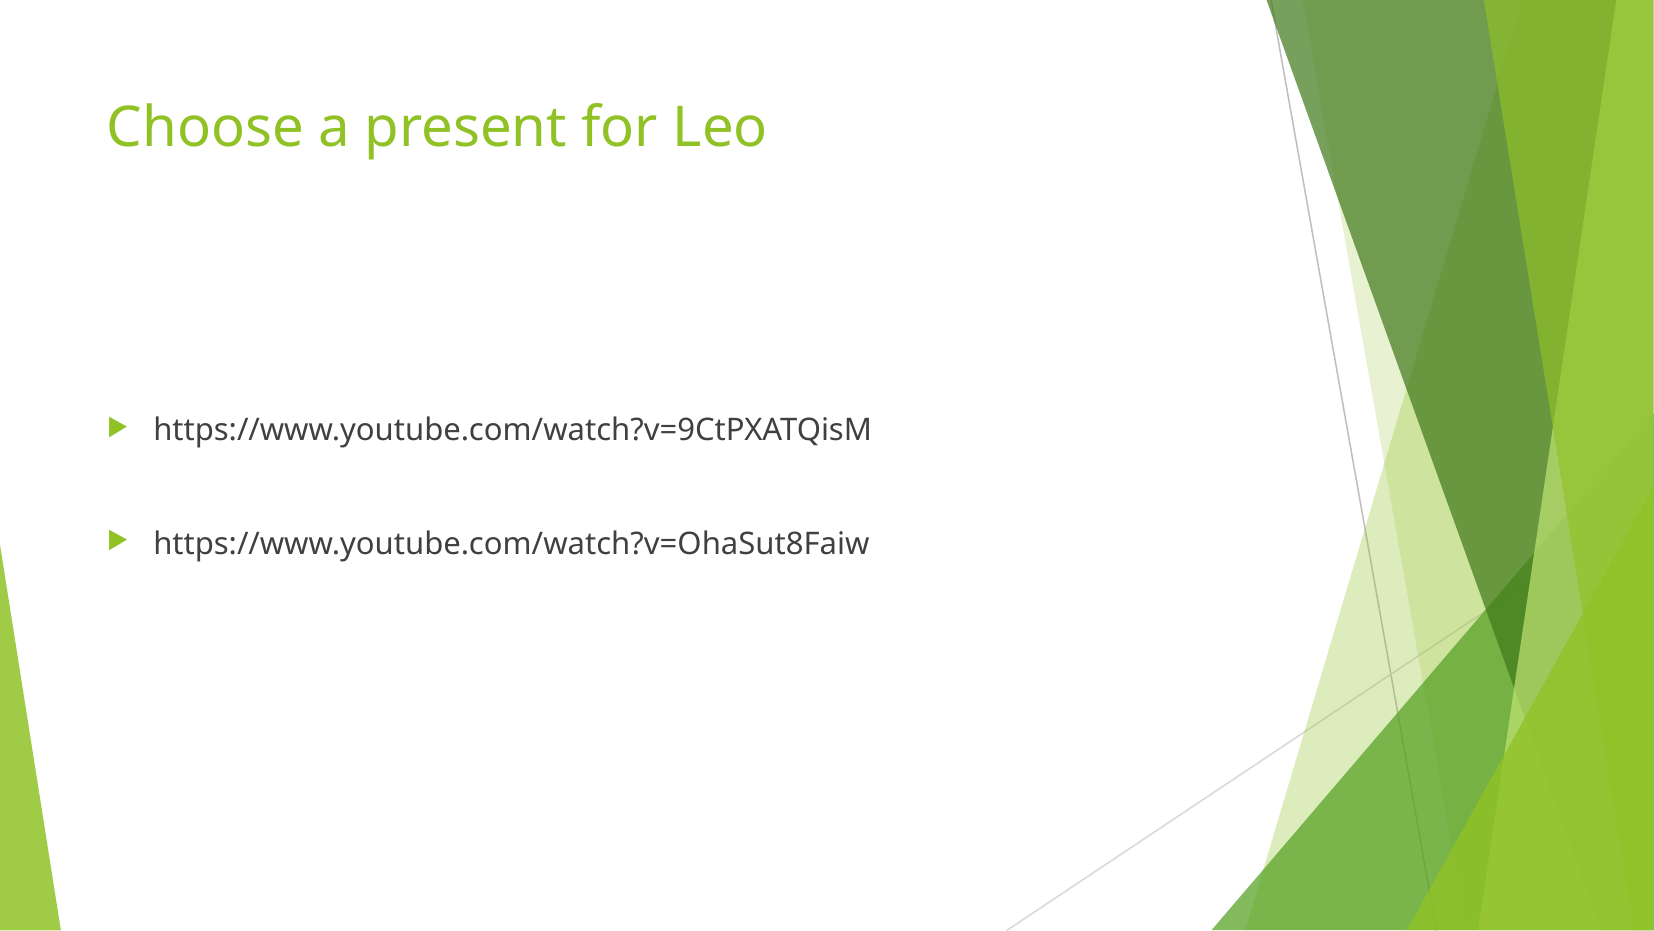

# Choose a present for Leo
https://www.youtube.com/watch?v=9CtPXATQisM
https://www.youtube.com/watch?v=OhaSut8Faiw